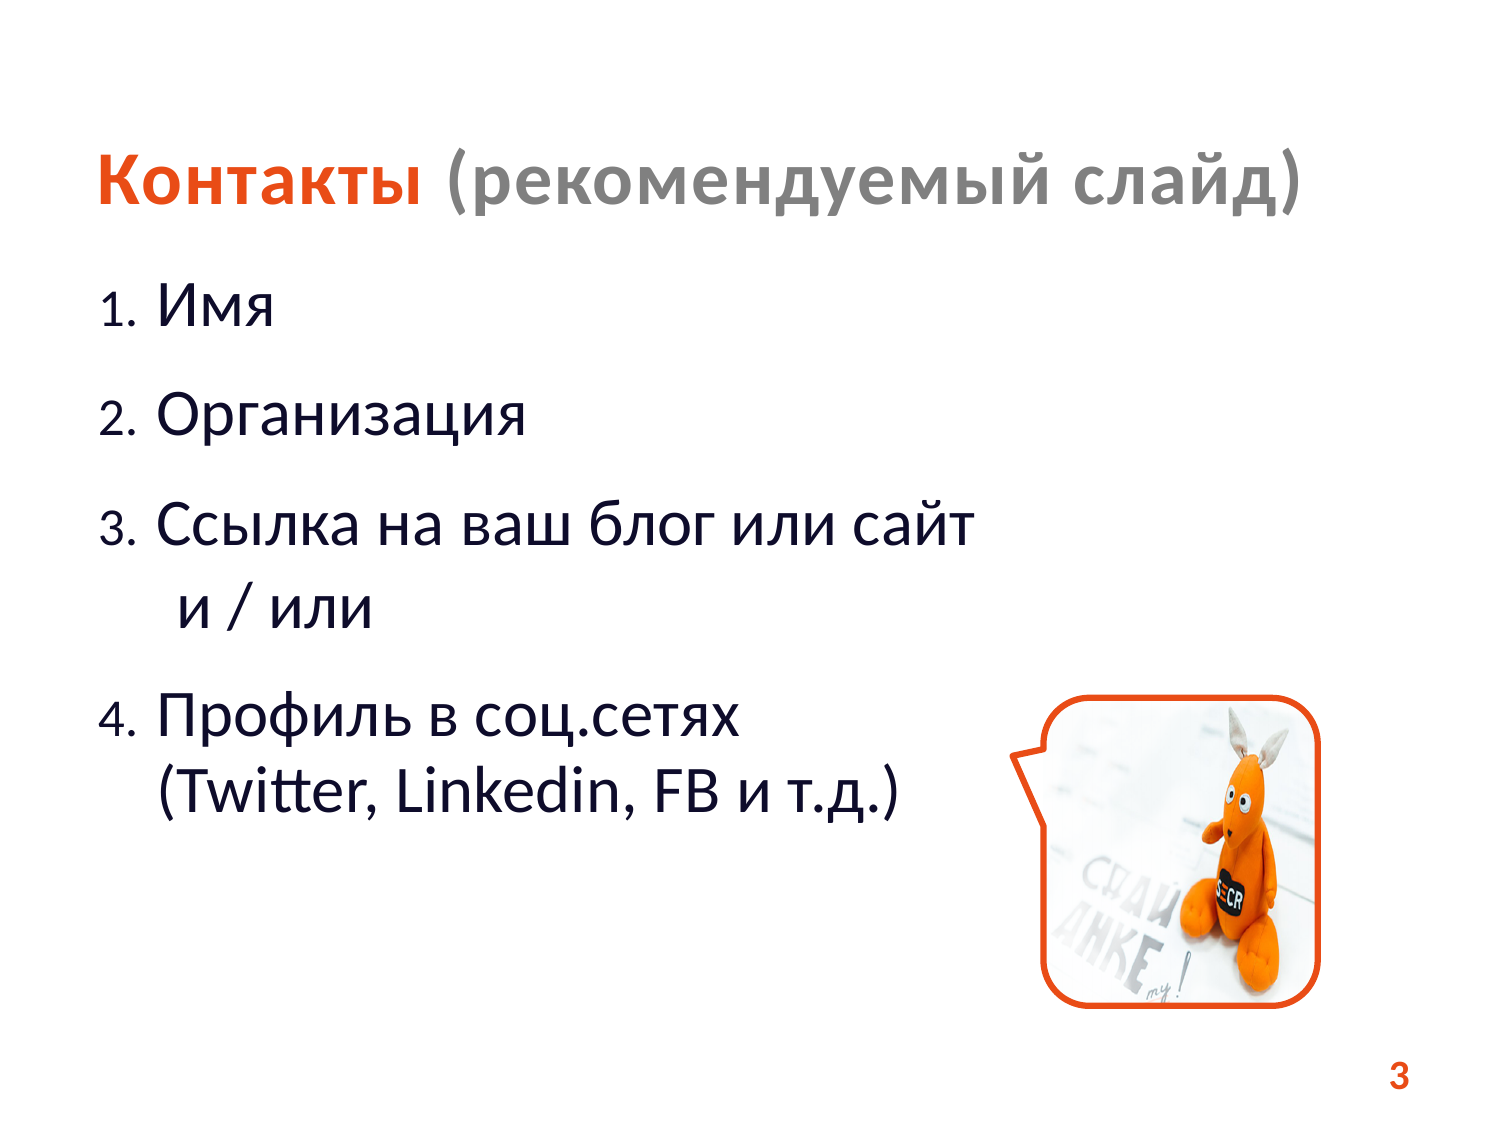

Контакты (рекомендуемый слайд)
# Имя
Организация
Ссылка на ваш блог или сайт
 и / или
Профиль в соц.сетях
(Twitter, Linkedin, FB и т.д.)